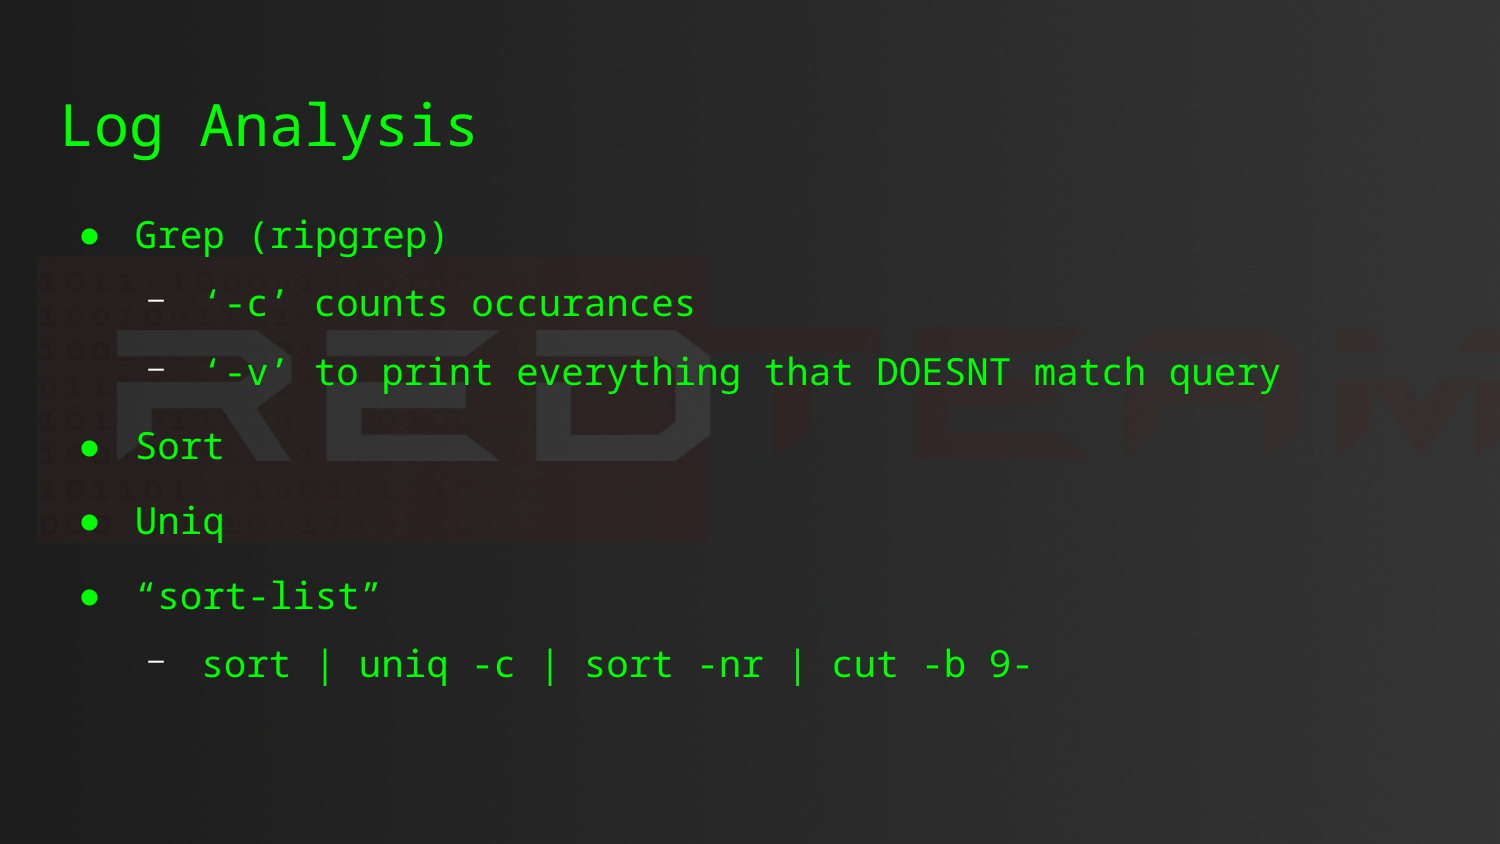

# Log Analysis
Grep (ripgrep)
‘-c’ counts occurances
‘-v’ to print everything that DOESNT match query
Sort
Uniq
“sort-list”
sort | uniq -c | sort -nr | cut -b 9-